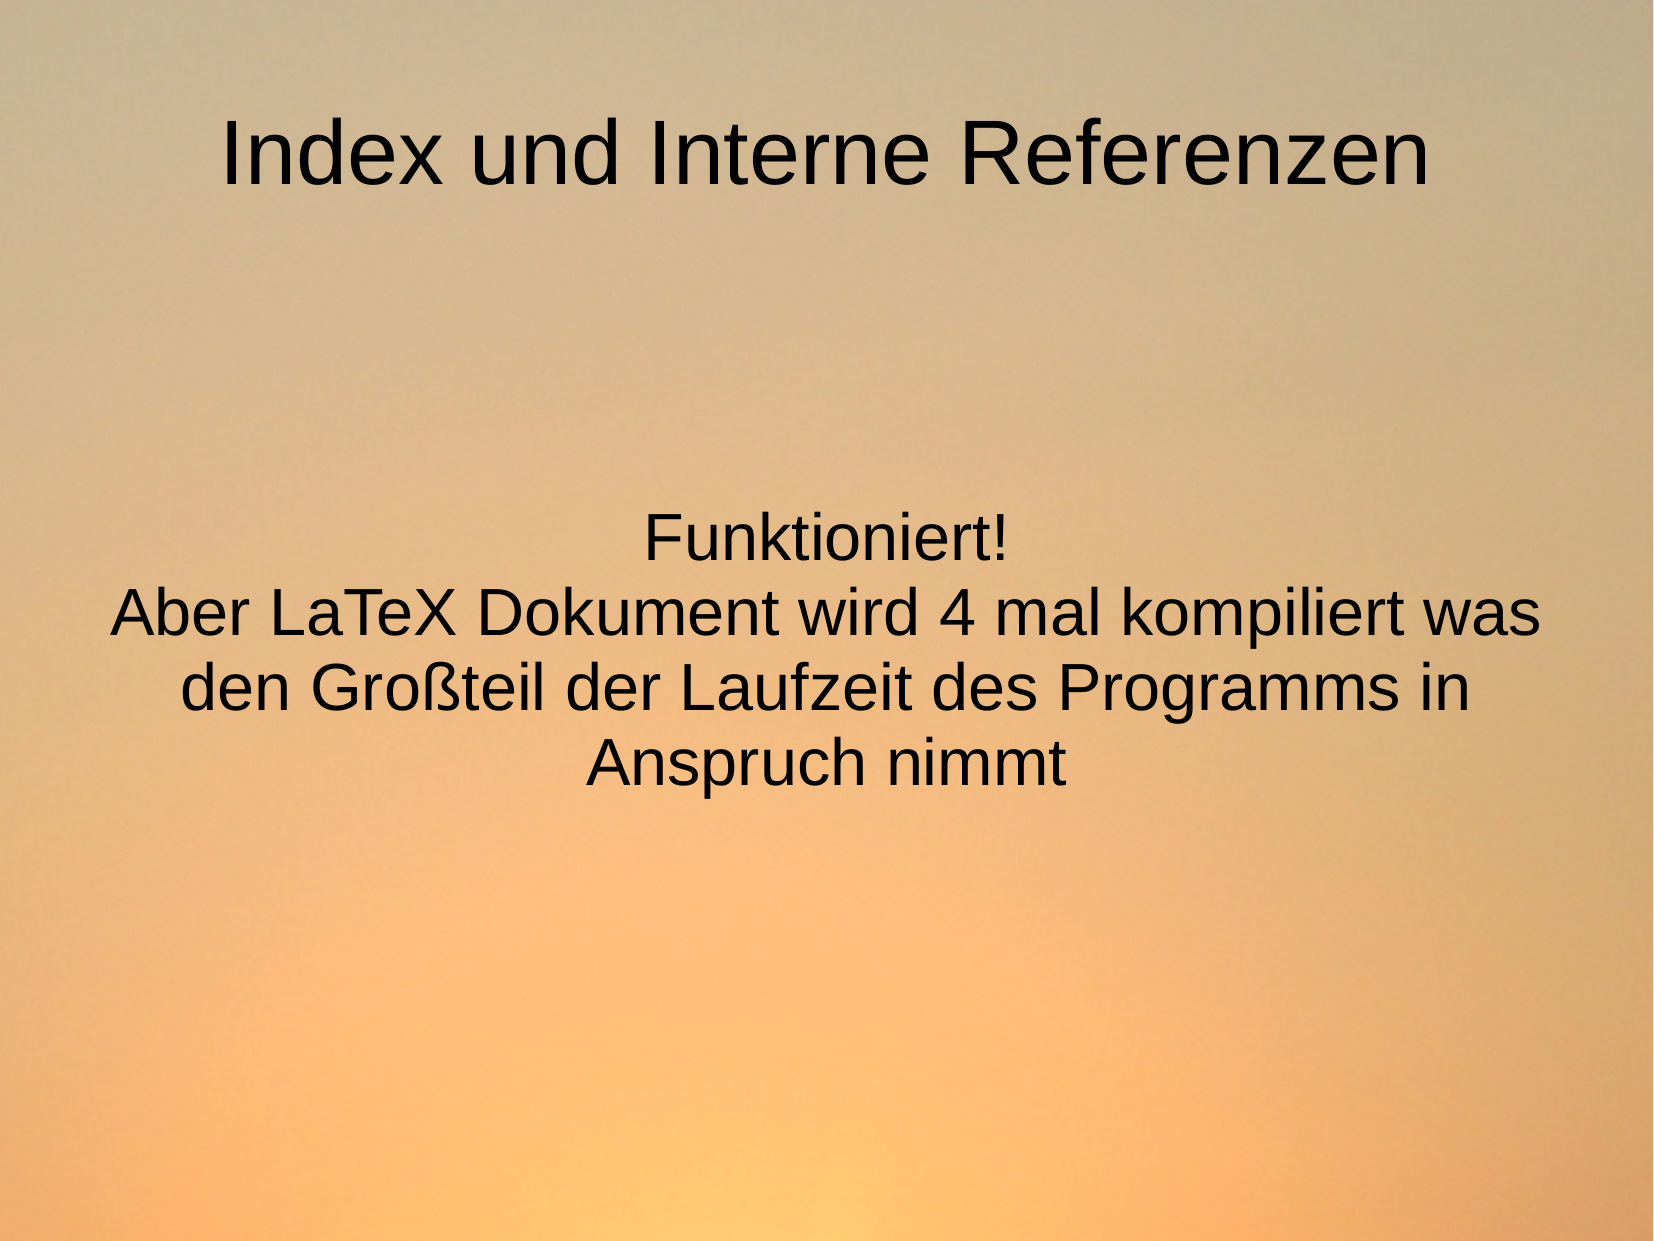

# Index und Interne Referenzen
Funktioniert!
Aber LaTeX Dokument wird 4 mal kompiliert was den Großteil der Laufzeit des Programms in Anspruch nimmt